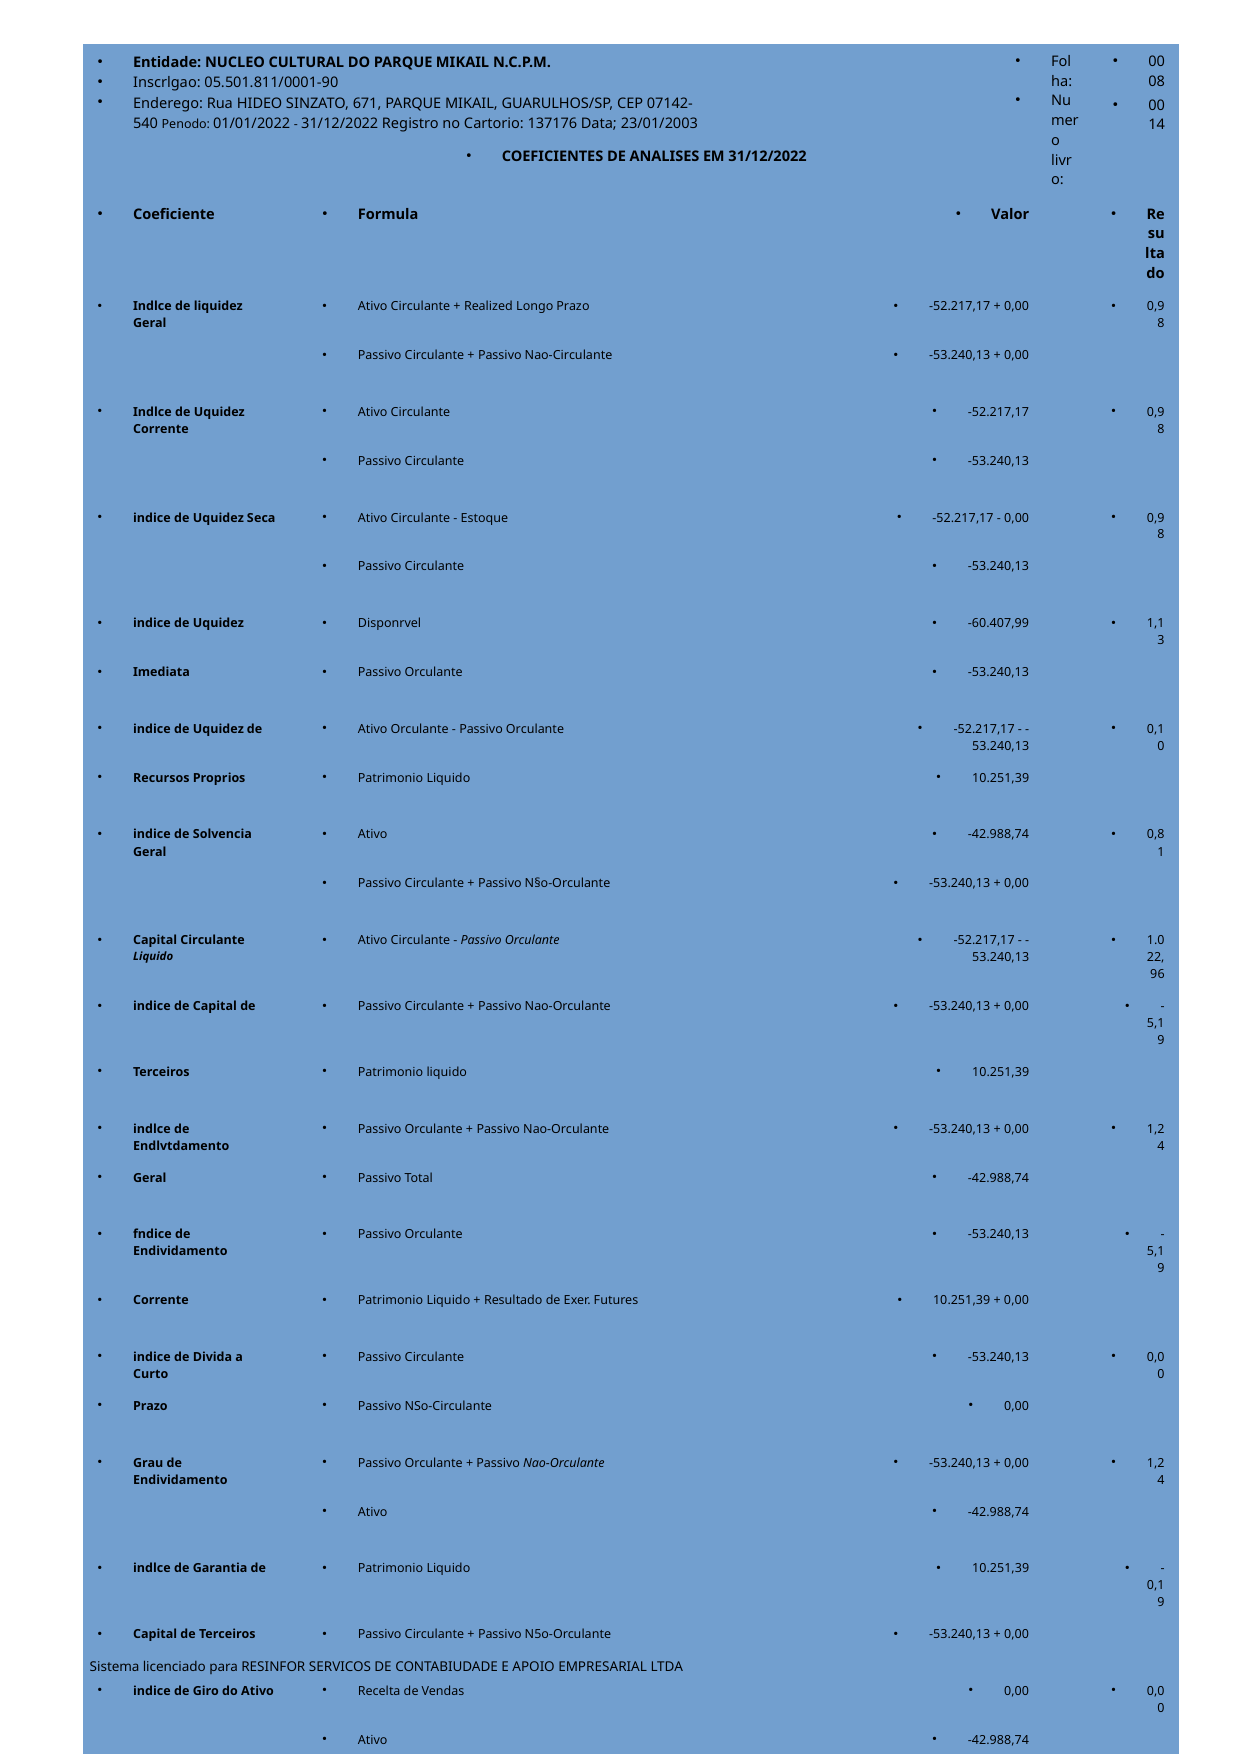

| Entidade: NUCLEO CULTURAL DO PARQUE MIKAIL N.C.P.M. Inscrlgao: 05.501.811/0001-90 Enderego: Rua HIDEO SINZATO, 671, PARQUE MIKAIL, GUARULHOS/SP, CEP 07142-540 Penodo: 01/01/2022 - 31/12/2022 Registro no Cartorio: 137176 Data; 23/01/2003 COEFICIENTES DE ANALISES EM 31/12/2022 | | Folha: Numero livro: | 0008 0014 |
| --- | --- | --- | --- |
| Coeficiente | Formula | Valor | Resultado |
| Indlce de liquidez Geral | Ativo Circulante + Realized Longo Prazo | -52.217,17 + 0,00 | 0,98 |
| | Passivo Circulante + Passivo Nao-Circulante | -53.240,13 + 0,00 | |
| Indlce de Uquidez Corrente | Ativo Circulante | -52.217,17 | 0,98 |
| | Passivo Circulante | -53.240,13 | |
| indice de Uquidez Seca | Ativo Circulante - Estoque | -52.217,17 - 0,00 | 0,98 |
| | Passivo Circulante | -53.240,13 | |
| indice de Uquidez | Disponrvel | -60.407,99 | 1,13 |
| Imediata | Passivo Orculante | -53.240,13 | |
| indice de Uquidez de | Ativo Orculante - Passivo Orculante | -52.217,17 - -53.240,13 | 0,10 |
| Recursos Proprios | Patrimonio Liquido | 10.251,39 | |
| indice de Solvencia Geral | Ativo | -42.988,74 | 0,81 |
| | Passivo Circulante + Passivo N§o-Orculante | -53.240,13 + 0,00 | |
| Capital Circulante Liquido | Ativo Circulante - Passivo Orculante | -52.217,17 - -53.240,13 | 1.022,96 |
| indice de Capital de | Passivo Circulante + Passivo Nao-Orculante | -53.240,13 + 0,00 | -5,19 |
| Terceiros | Patrimonio liquido | 10.251,39 | |
| indlce de Endlvtdamento | Passivo Orculante + Passivo Nao-Orculante | -53.240,13 + 0,00 | 1,24 |
| Geral | Passivo Total | -42.988,74 | |
| fndice de Endividamento | Passivo Orculante | -53.240,13 | -5,19 |
| Corrente | Patrimonio Liquido + Resultado de Exer. Futures | 10.251,39 + 0,00 | |
| indice de Divida a Curto | Passivo Circulante | -53.240,13 | 0,00 |
| Prazo | Passivo NSo-Circulante | 0,00 | |
| Grau de Endividamento | Passivo Orculante + Passivo Nao-Orculante | -53.240,13 + 0,00 | 1,24 |
| | Ativo | -42.988,74 | |
| indlce de Garantia de | Patrimonio Liquido | 10.251,39 | -0,19 |
| Capital de Terceiros | Passivo Circulante + Passivo N5o-Orculante | -53.240,13 + 0,00 | |
| indice de Giro do Ativo | Recelta de Vendas | 0,00 | 0,00 |
| | Ativo | -42.988,74 | |
| Margem Operational | Lucro/Prejuizo Operational | 10.251,39 | 0,00 |
| | Receitas de Vendas | 0,00 | |
| Margem Liquida | Lucro/Prejuizo Liquido | 10.251,39 | 0,00 |
| | Receita Liquida de Vendas | 0,00 | |
| Rentabilidade do Ativo | Lucro/Prejuizo do Exerclcio | 10.251,39 | -0,24 |
| | Ativo | -42.988,74 | |
| Rentabllldade do | Lucro Liquido | 10.251,39 | 1,00 |
| Patrimdnio Liquido | Patrimonio Liquido | 10.251,39 | |
| fndice de Capital Proprio s/ | Patrimonio Liquido | 10.251,39 | -0,24 |
| Passivo Total | Passivo Total | -42.988,74 | |
Sistema licenciado para RESINFOR SERVICOS DE CONTABIUDADE E APOIO EMPRESARIAL LTDA